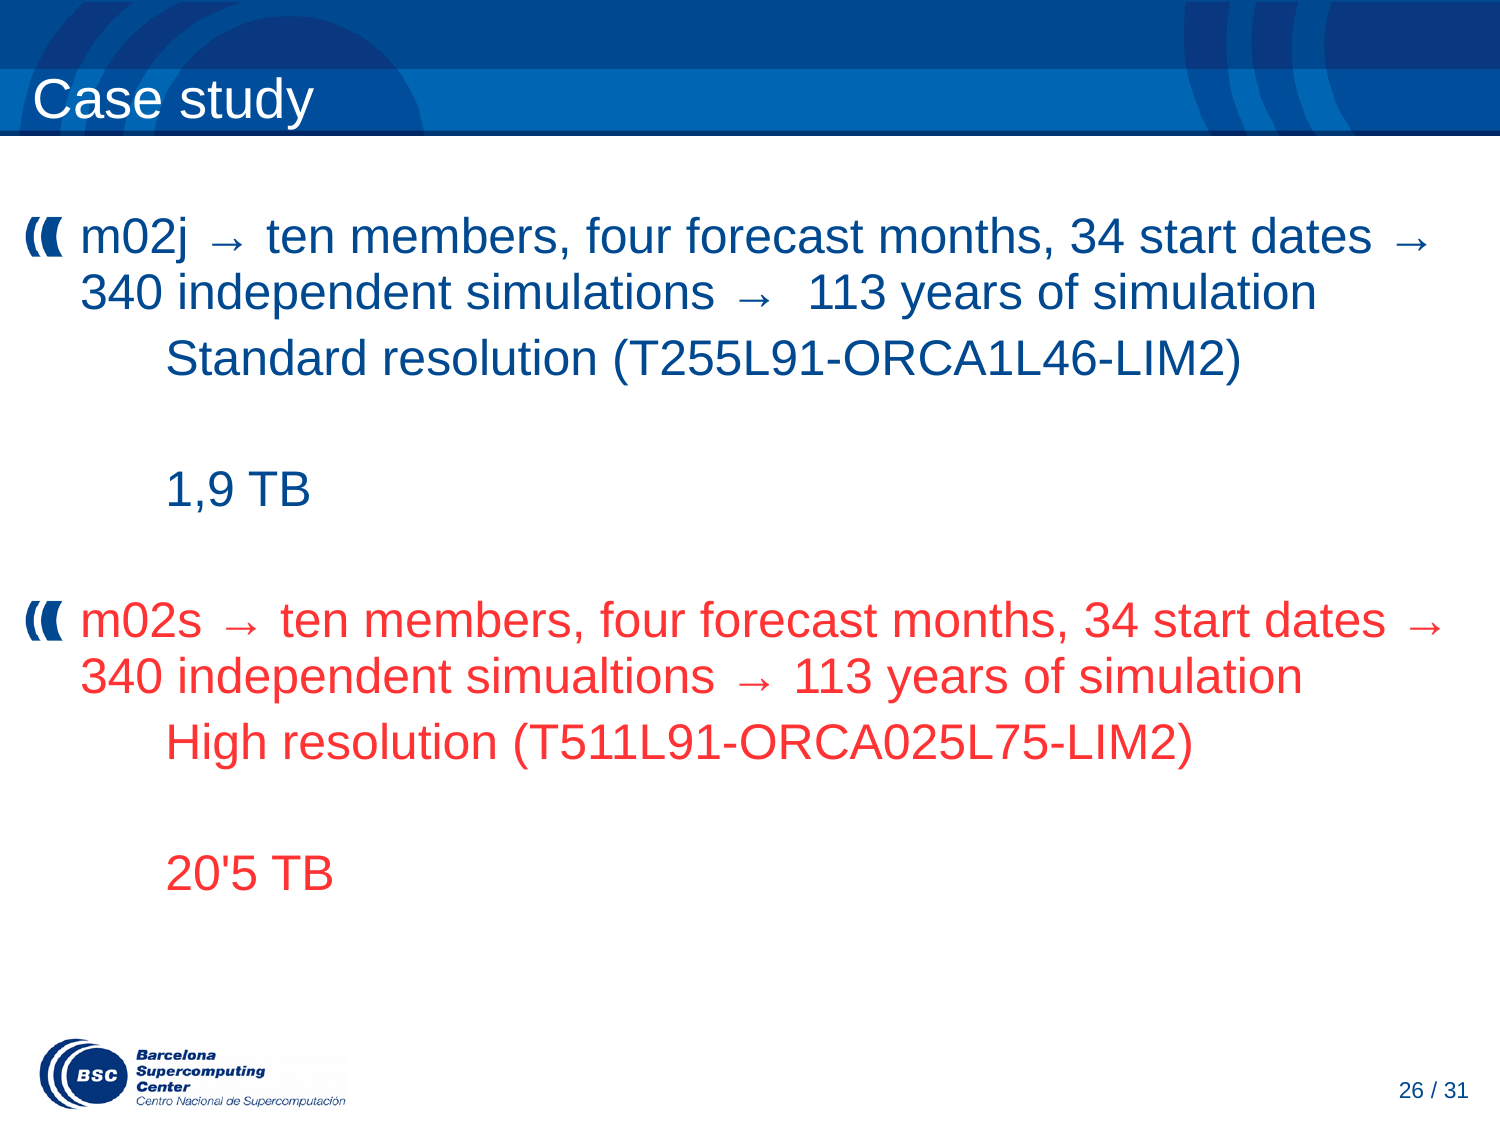

# Case study
m02j → ten members, four forecast months, 34 start dates → 340 independent simulations → 113 years of simulation
Standard resolution (T255L91-ORCA1L46-LIM2)
1,9 TB
m02s → ten members, four forecast months, 34 start dates → 340 independent simualtions → 113 years of simulation
High resolution (T511L91-ORCA025L75-LIM2)
20'5 TB